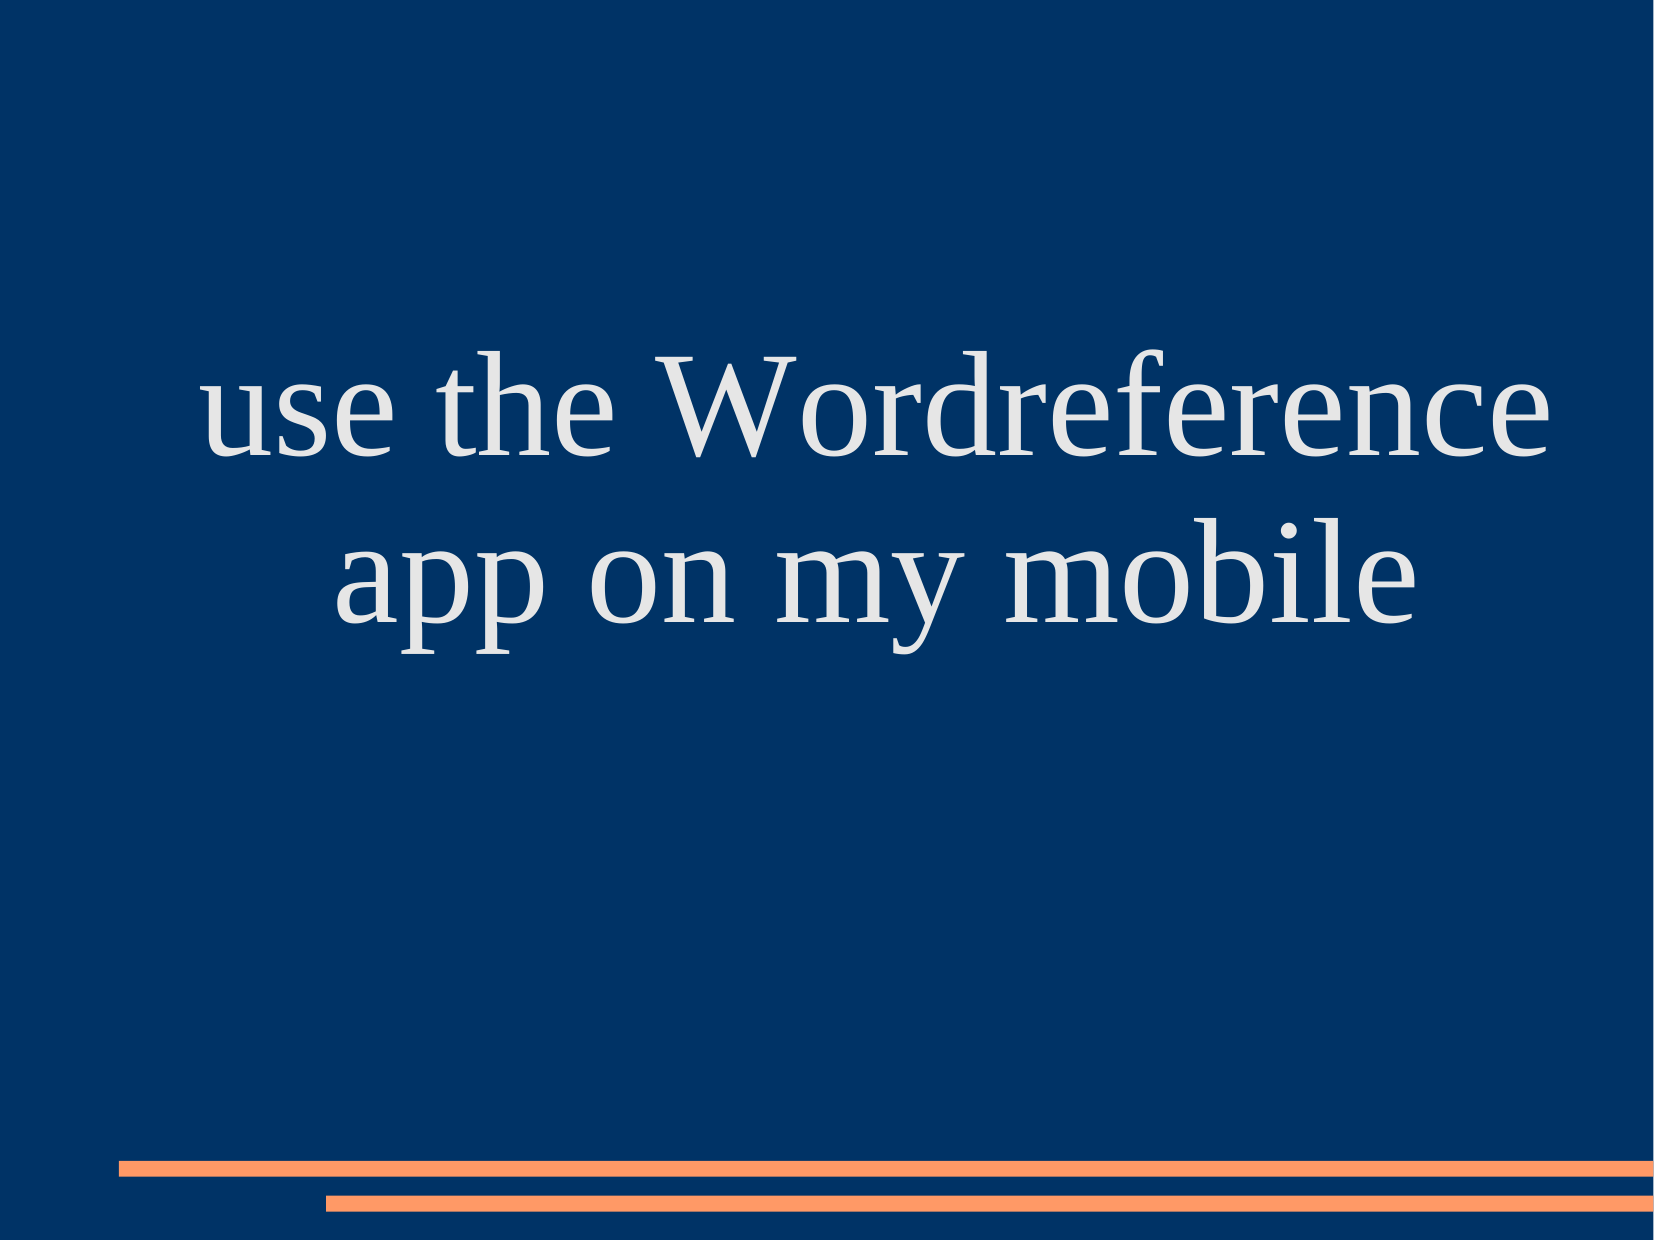

#
use the Wordreference app on my mobile